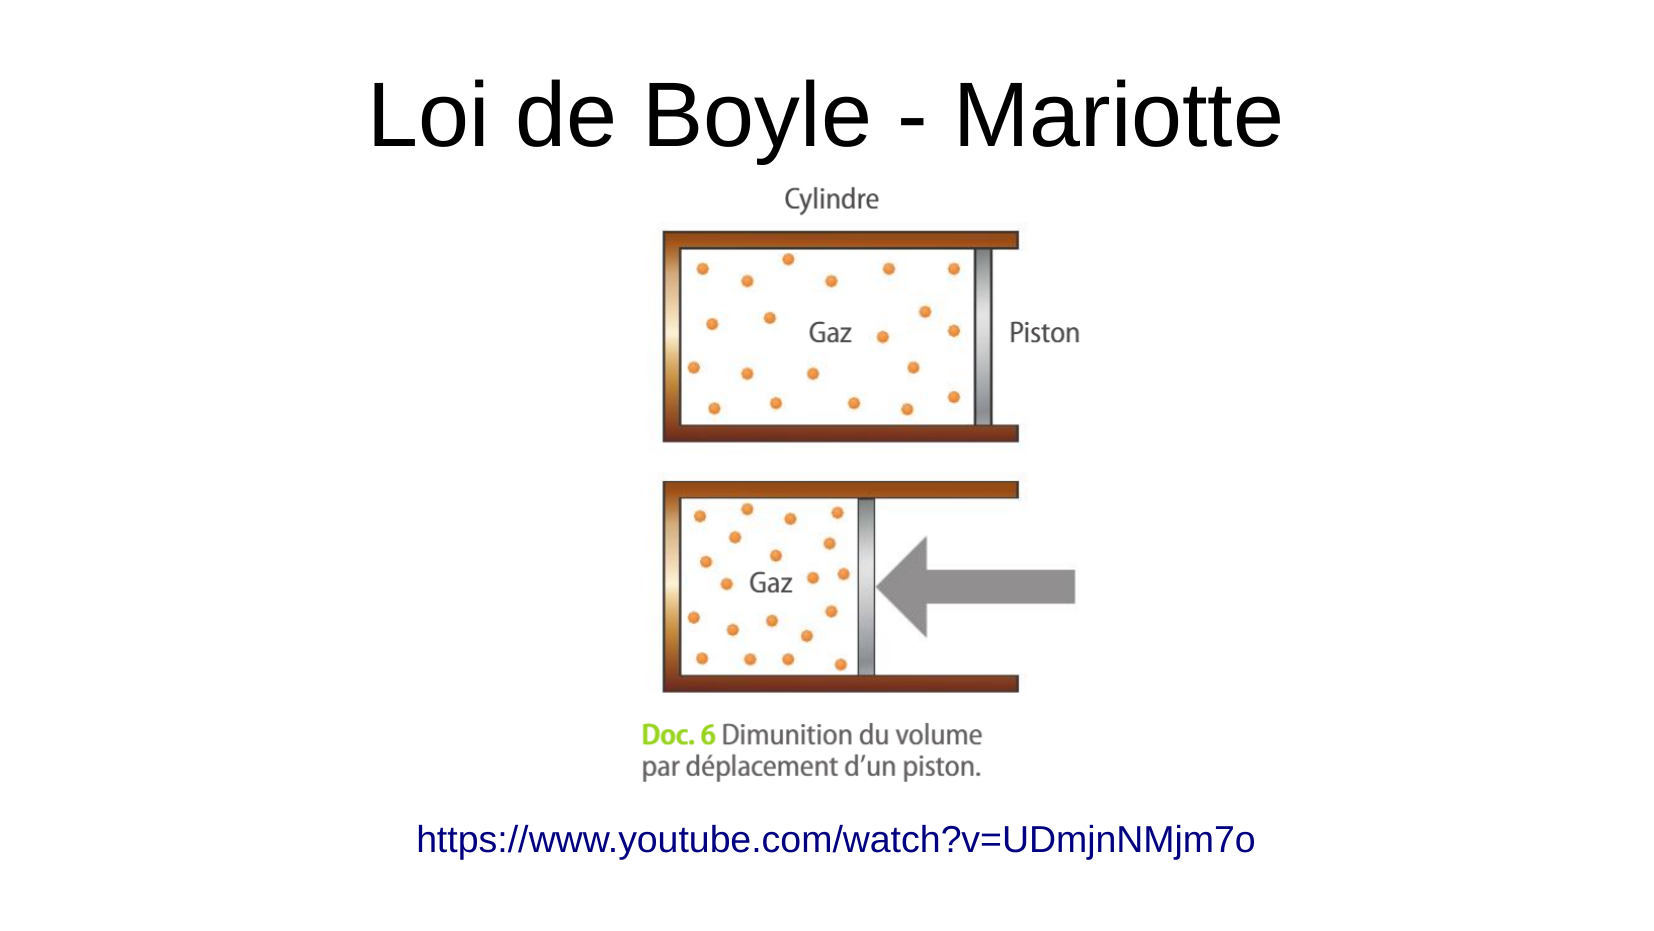

# Loi de Boyle - Mariotte
https://www.youtube.com/watch?v=UDmjnNMjm7o